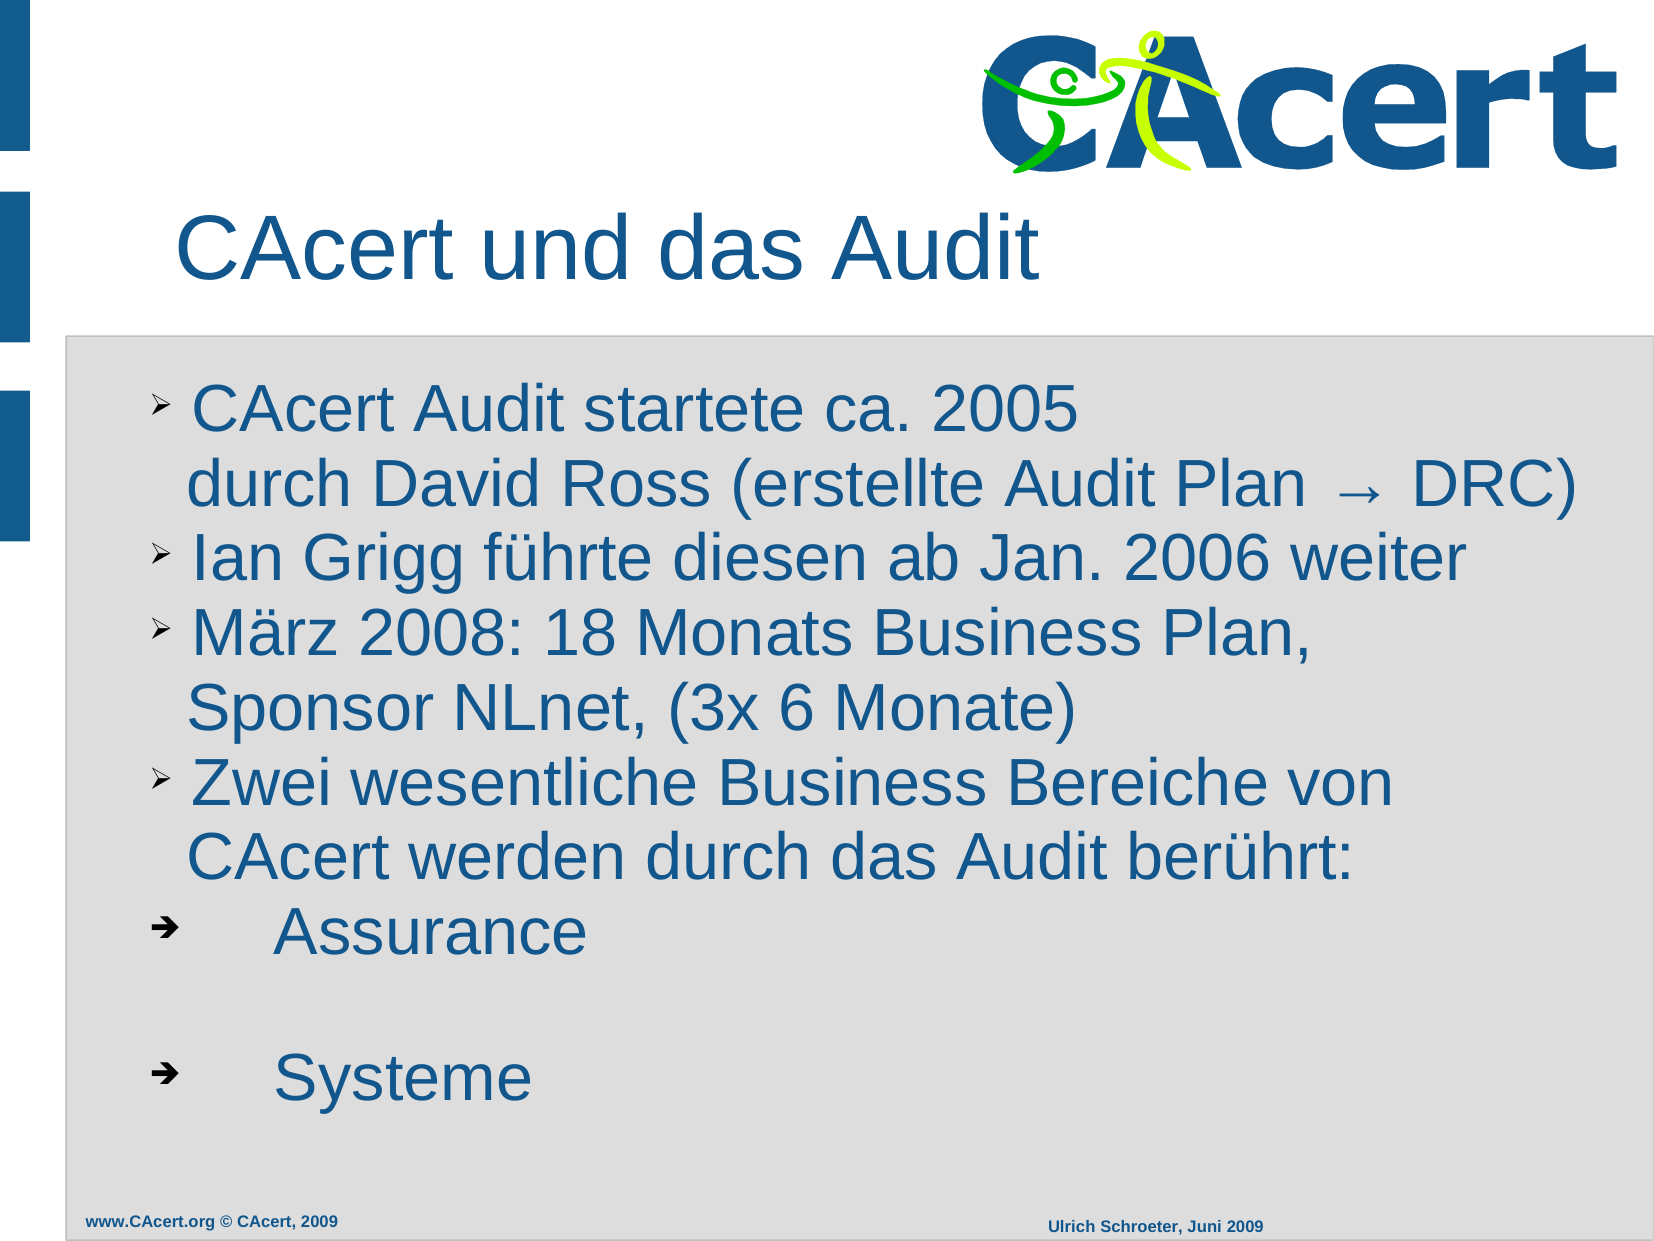

CAcert und das Audit
 CAcert Audit startete ca. 2005
 durch David Ross (erstellte Audit Plan → DRC)
 Ian Grigg führte diesen ab Jan. 2006 weiter
 März 2008: 18 Monats Business Plan,
 Sponsor NLnet, (3x 6 Monate)
 Zwei wesentliche Business Bereiche von
 CAcert werden durch das Audit berührt:
 Assurance
 Systeme